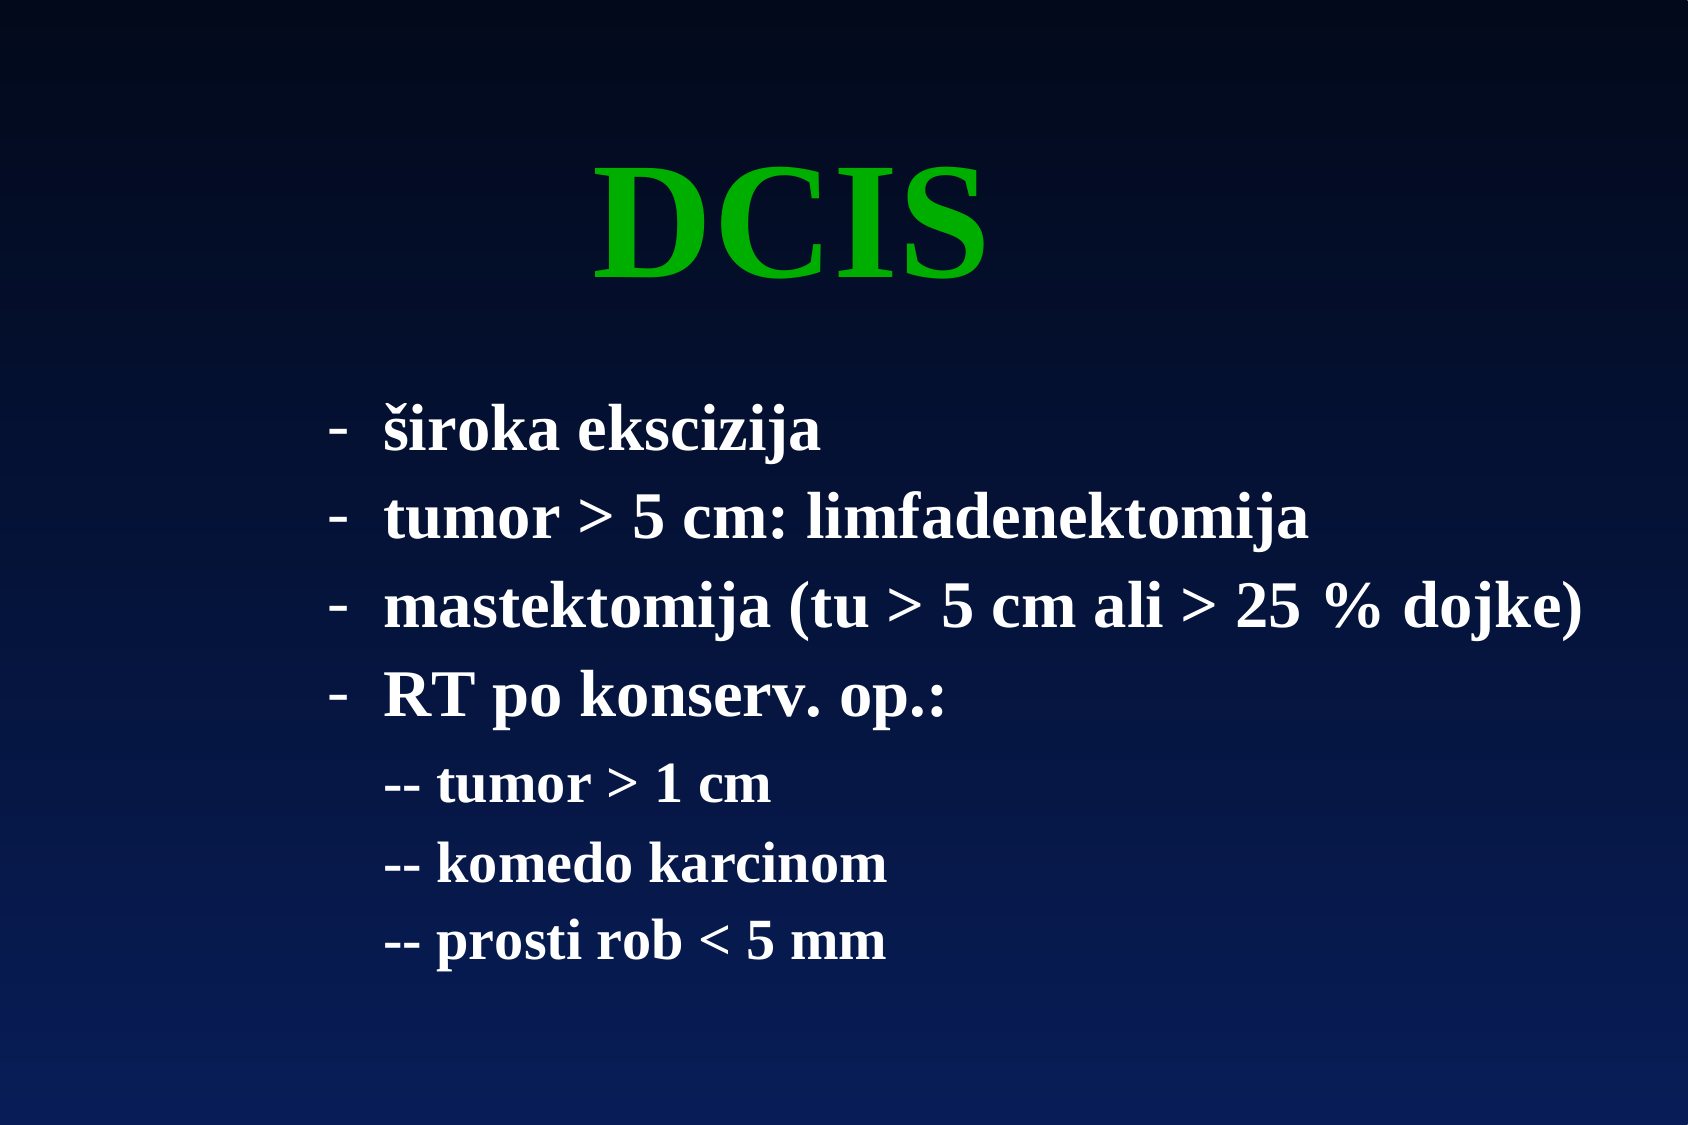

# DCIS
široka ekscizija
tumor > 5 cm: limfadenektomija
mastektomija (tu > 5 cm ali > 25 % dojke)
RT po konserv. op.:
	-- tumor > 1 cm
	-- komedo karcinom
	-- prosti rob < 5 mm